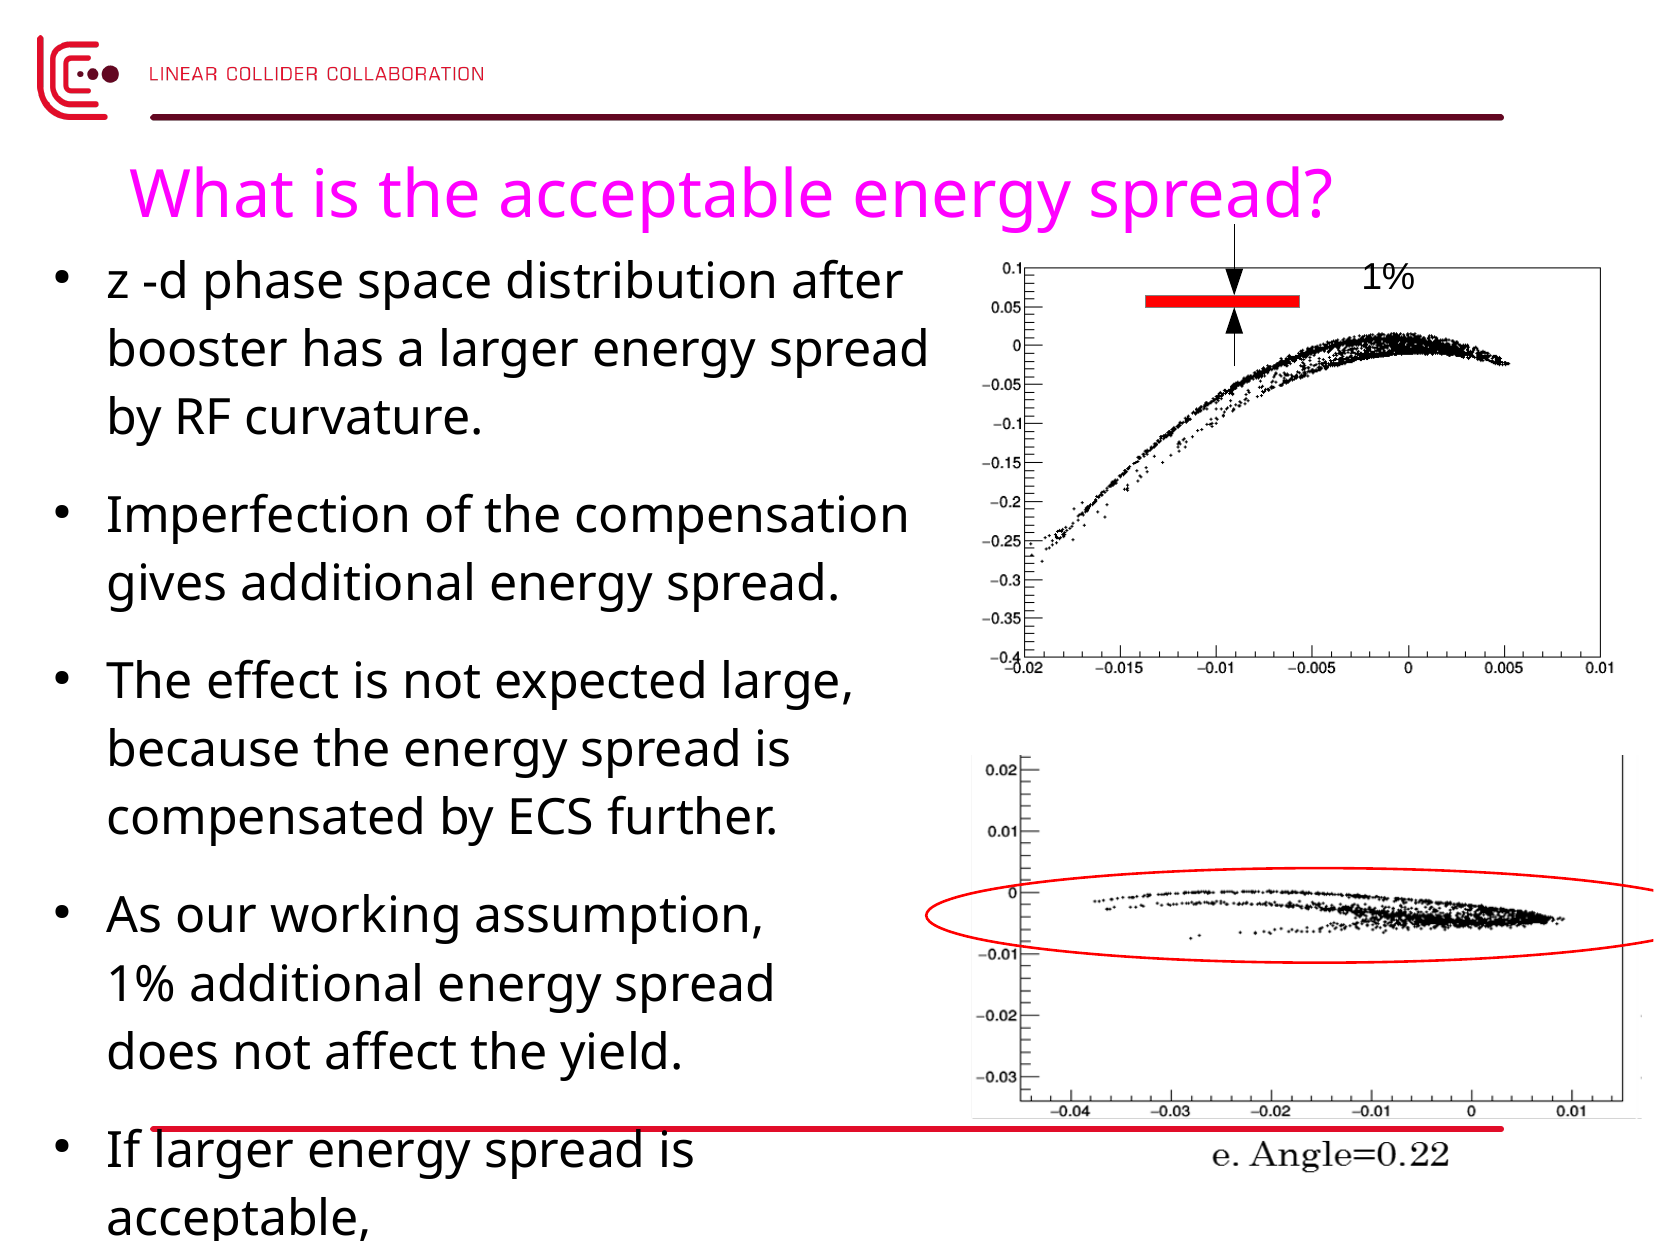

# What is the acceptable energy spread?
z -d phase space distribution after booster has a larger energy spread by RF curvature.
Imperfection of the compensation gives additional energy spread.
The effect is not expected large, because the energy spread is compensated by ECS further.
As our working assumption,
1% additional energy spread
does not affect the yield.
If larger energy spread is acceptable,
the accelerator voltage is gained.
1%